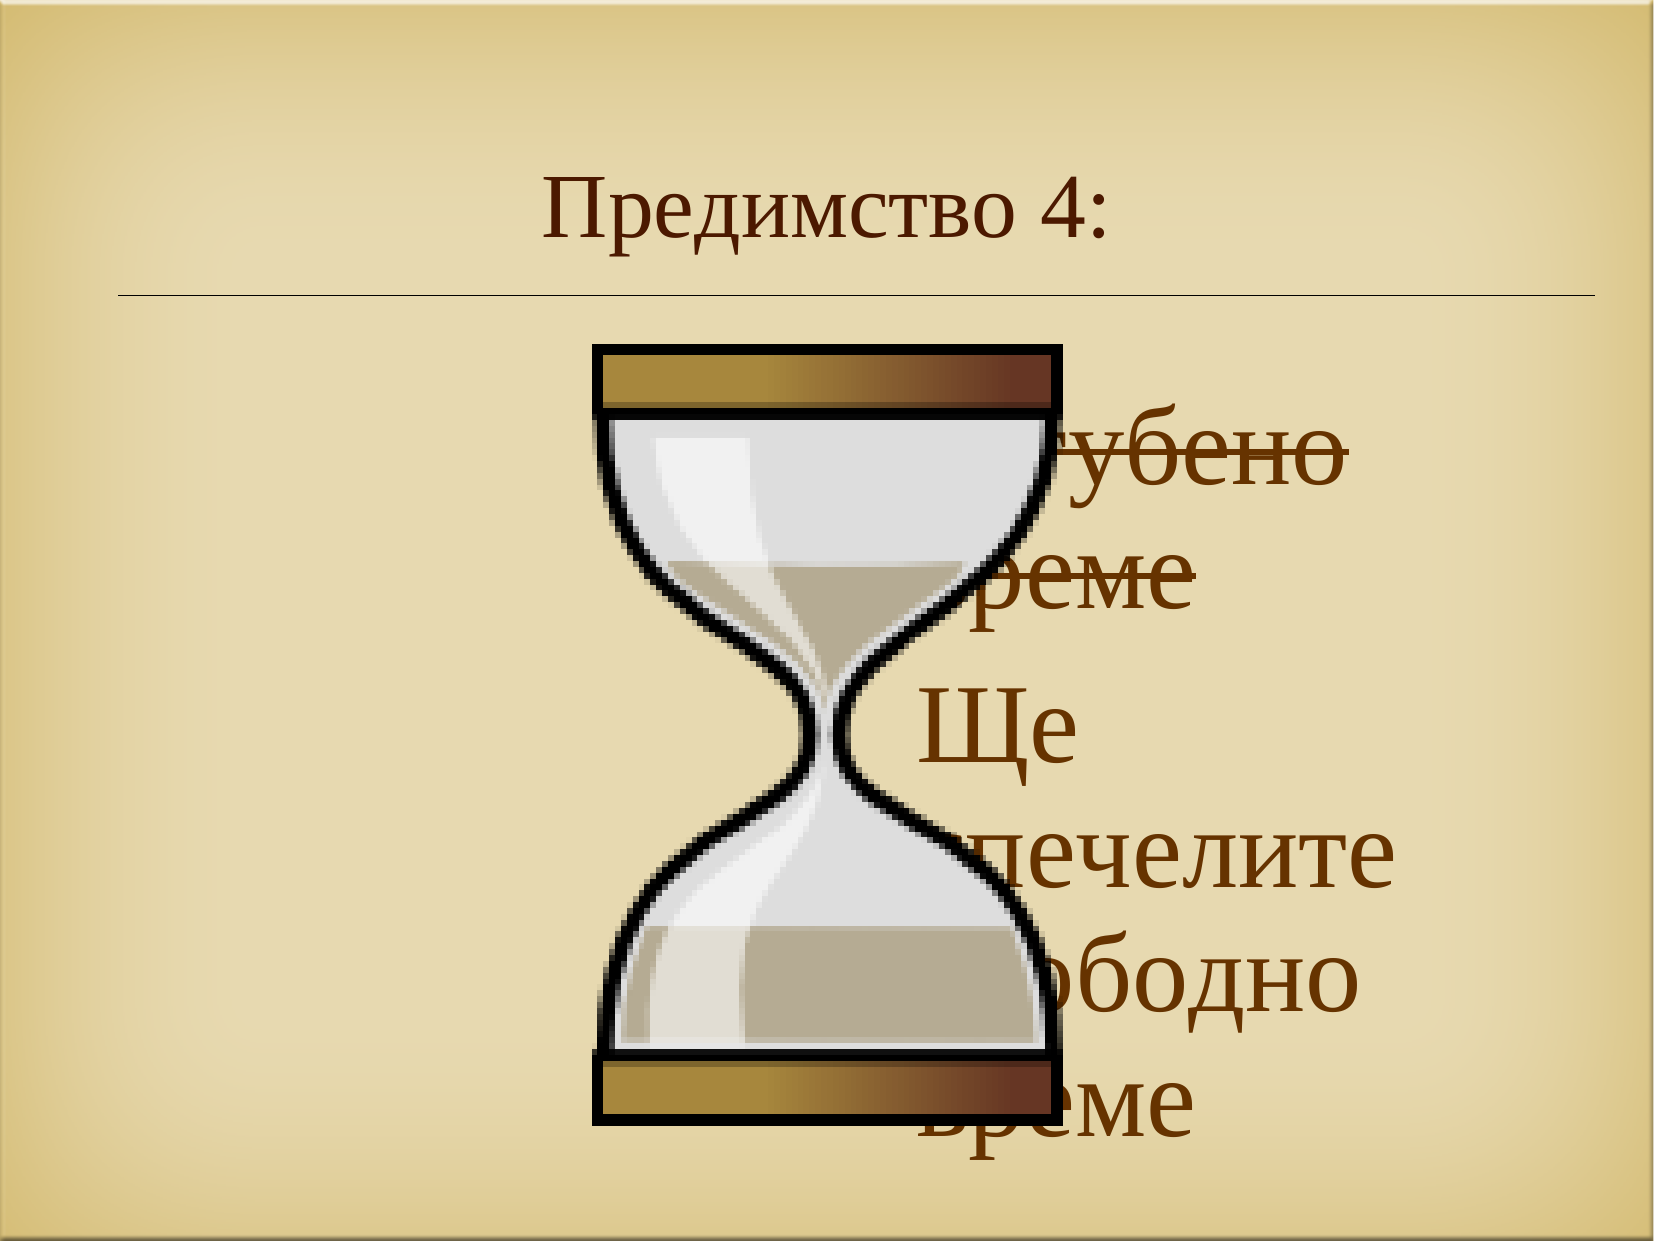

# Предимство 4:
Загубено време
Ще спечелите свободно време